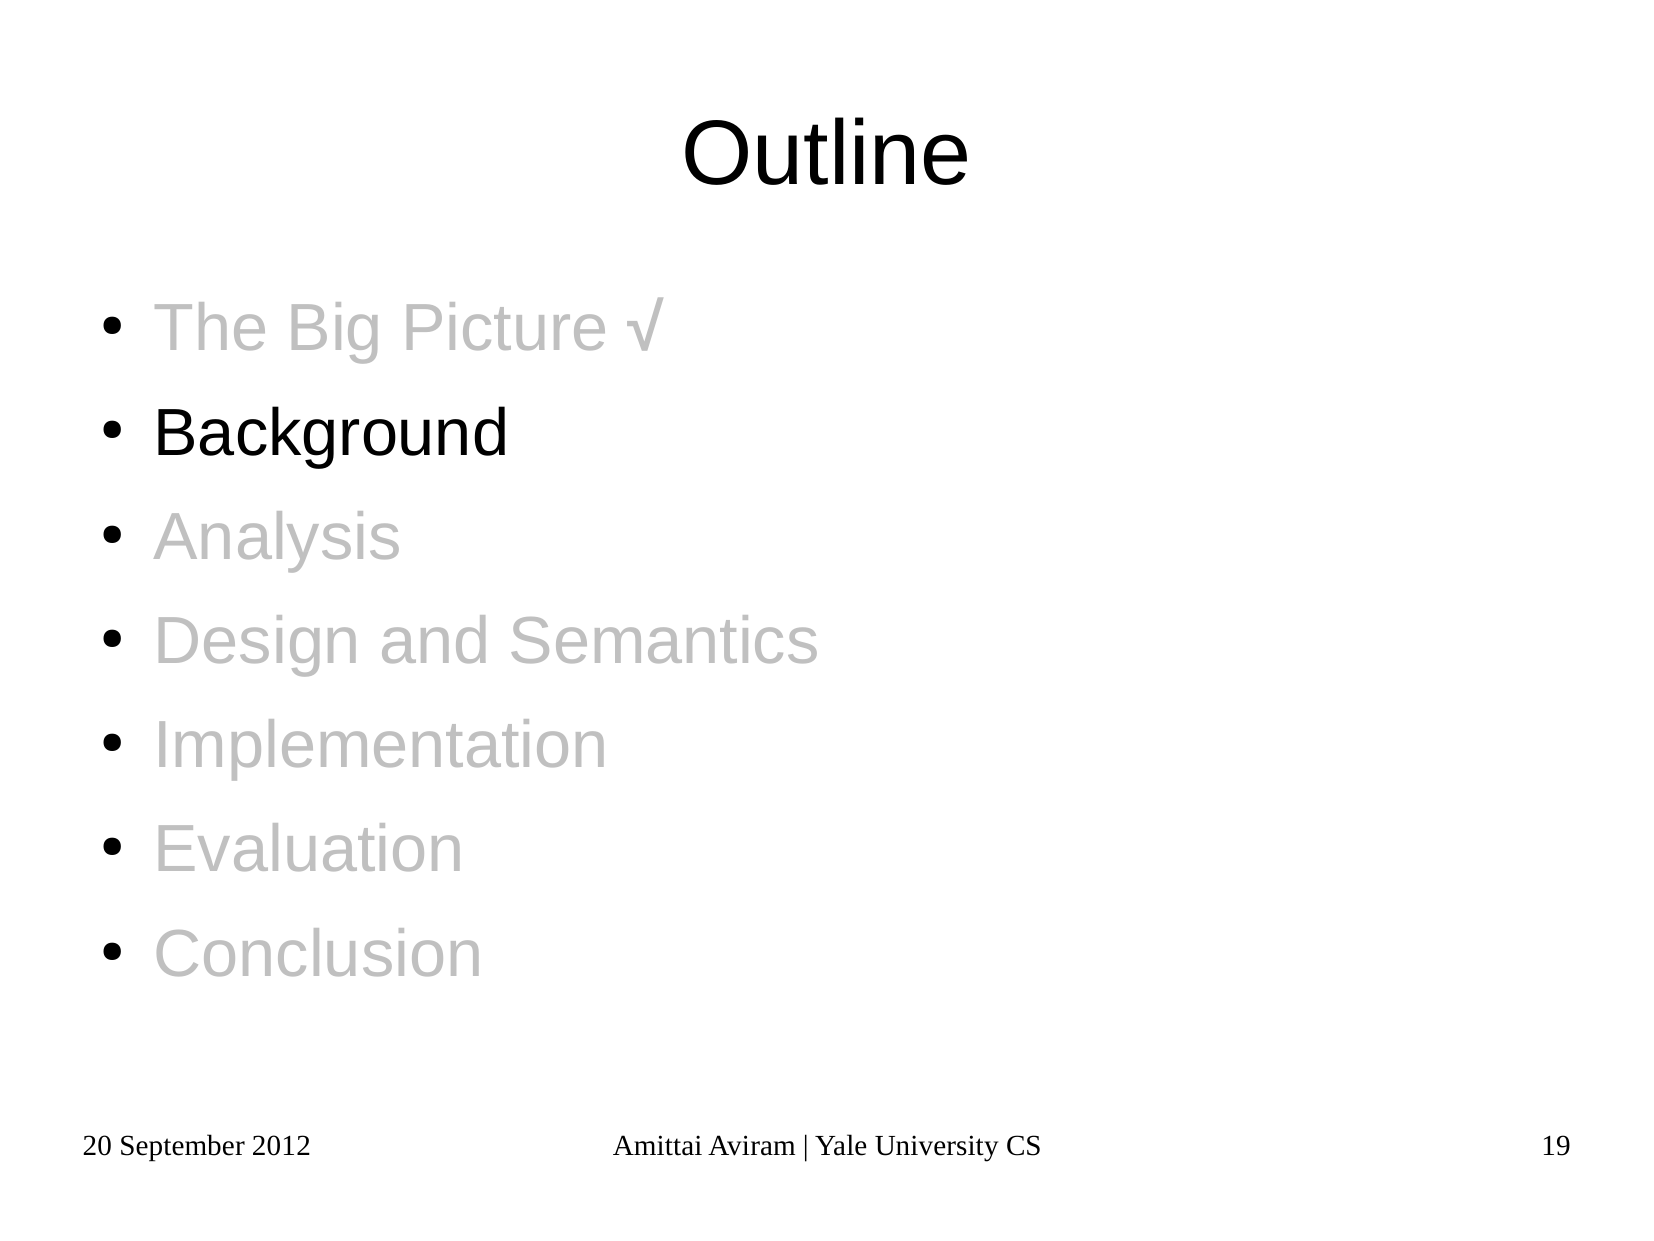

# Outline
The Big Picture √
Background
Analysis
Design and Semantics
Implementation
Evaluation
Conclusion
19